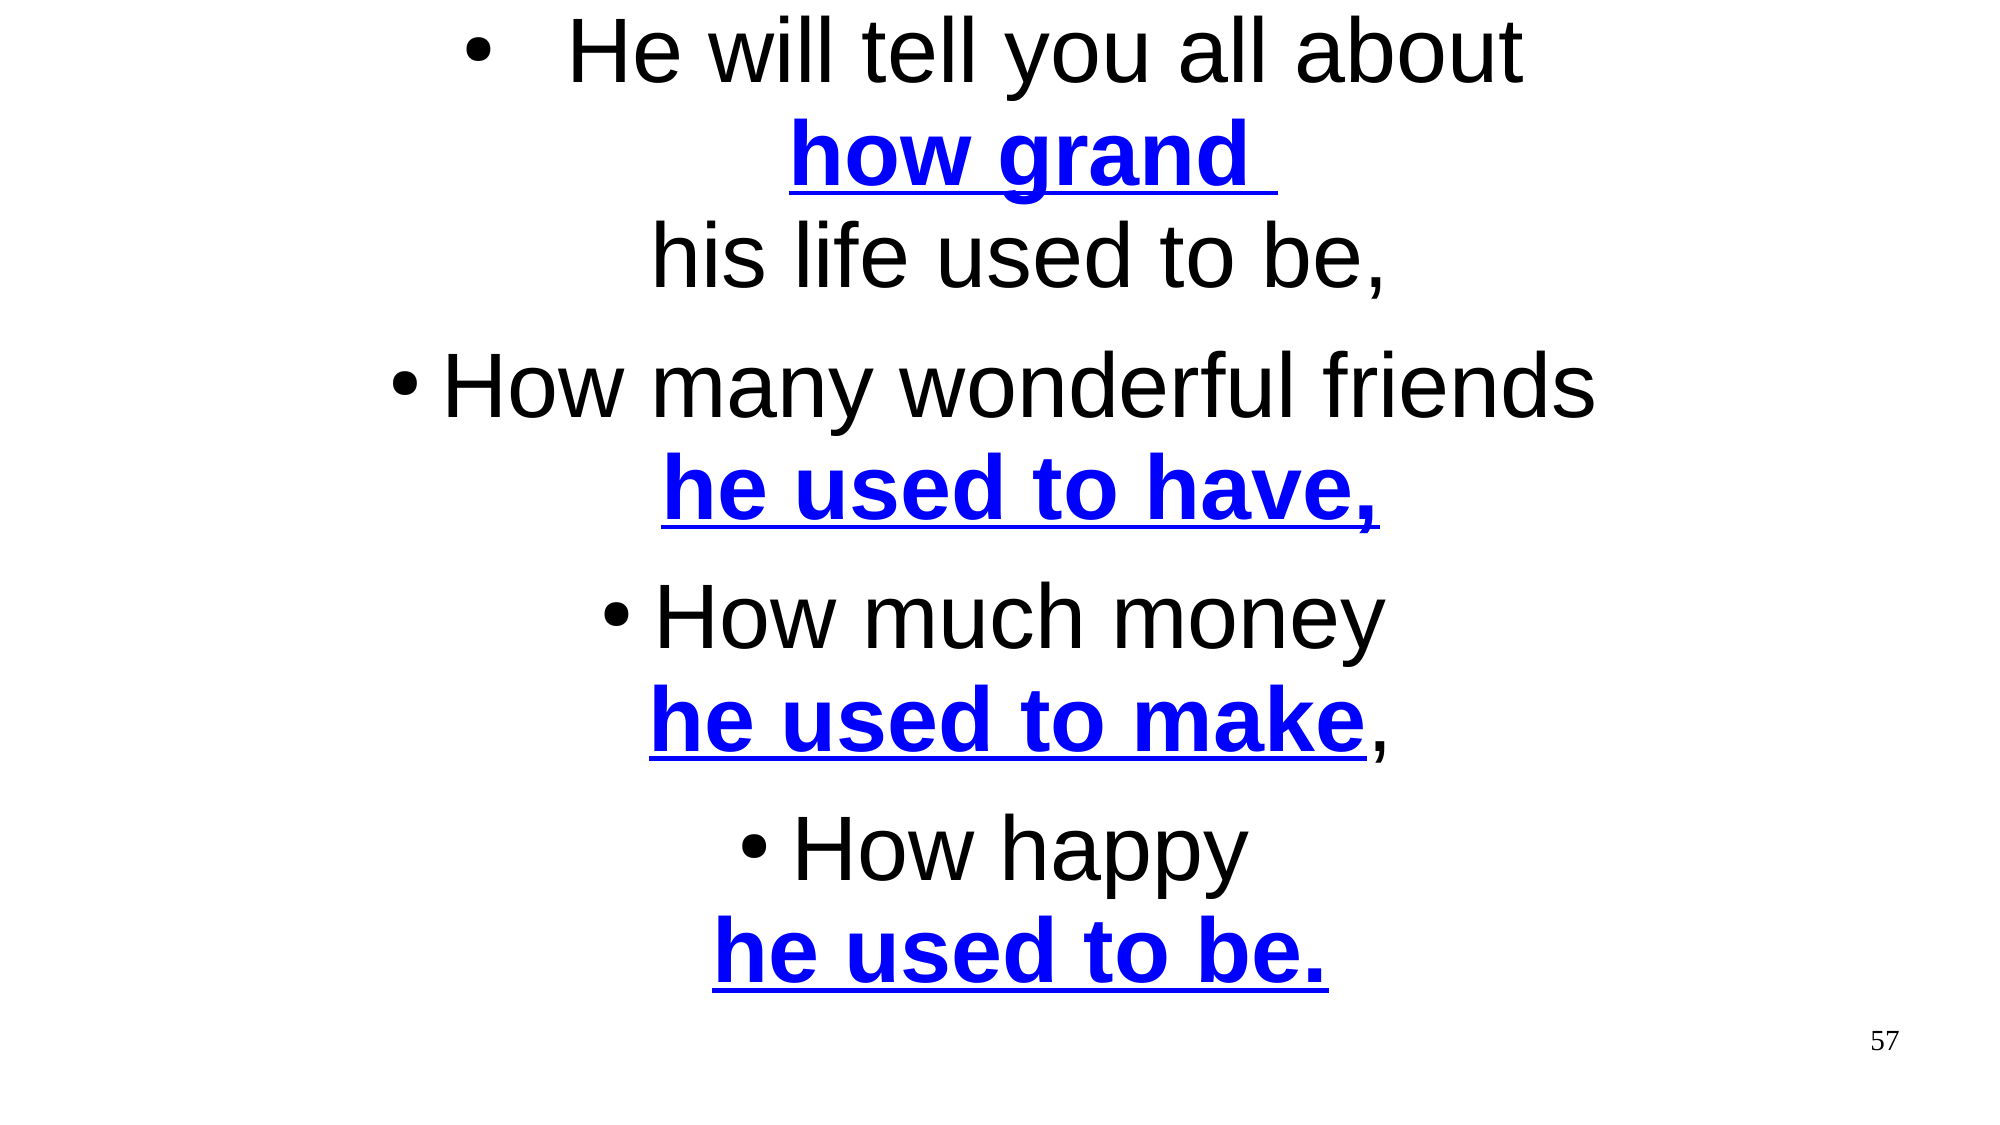

# He will tell you all about how grand his life used to be,
How many wonderful friends
he used to have,
How much money
he used to make,
How happy
he used to be.
57